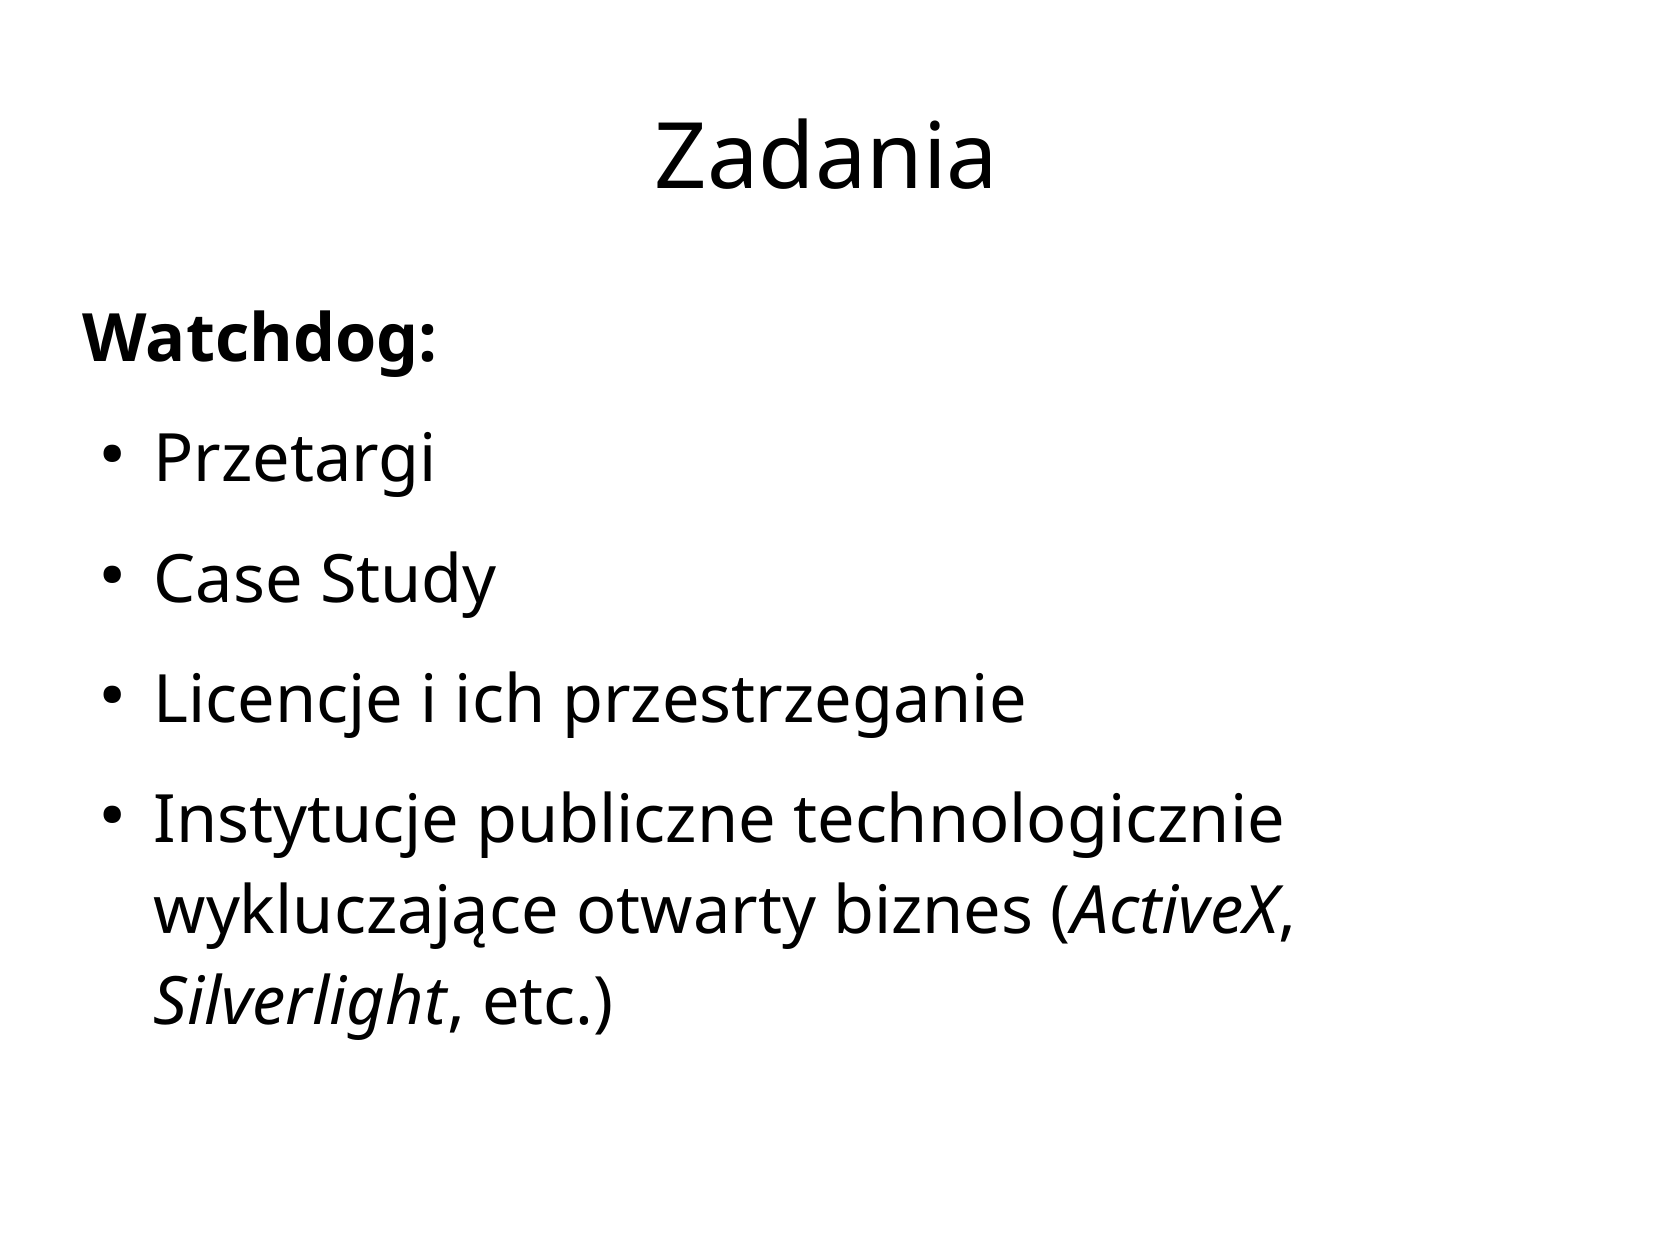

# Zadania
Watchdog:
Przetargi
Case Study
Licencje i ich przestrzeganie
Instytucje publiczne technologicznie wykluczające otwarty biznes (ActiveX, Silverlight, etc.)